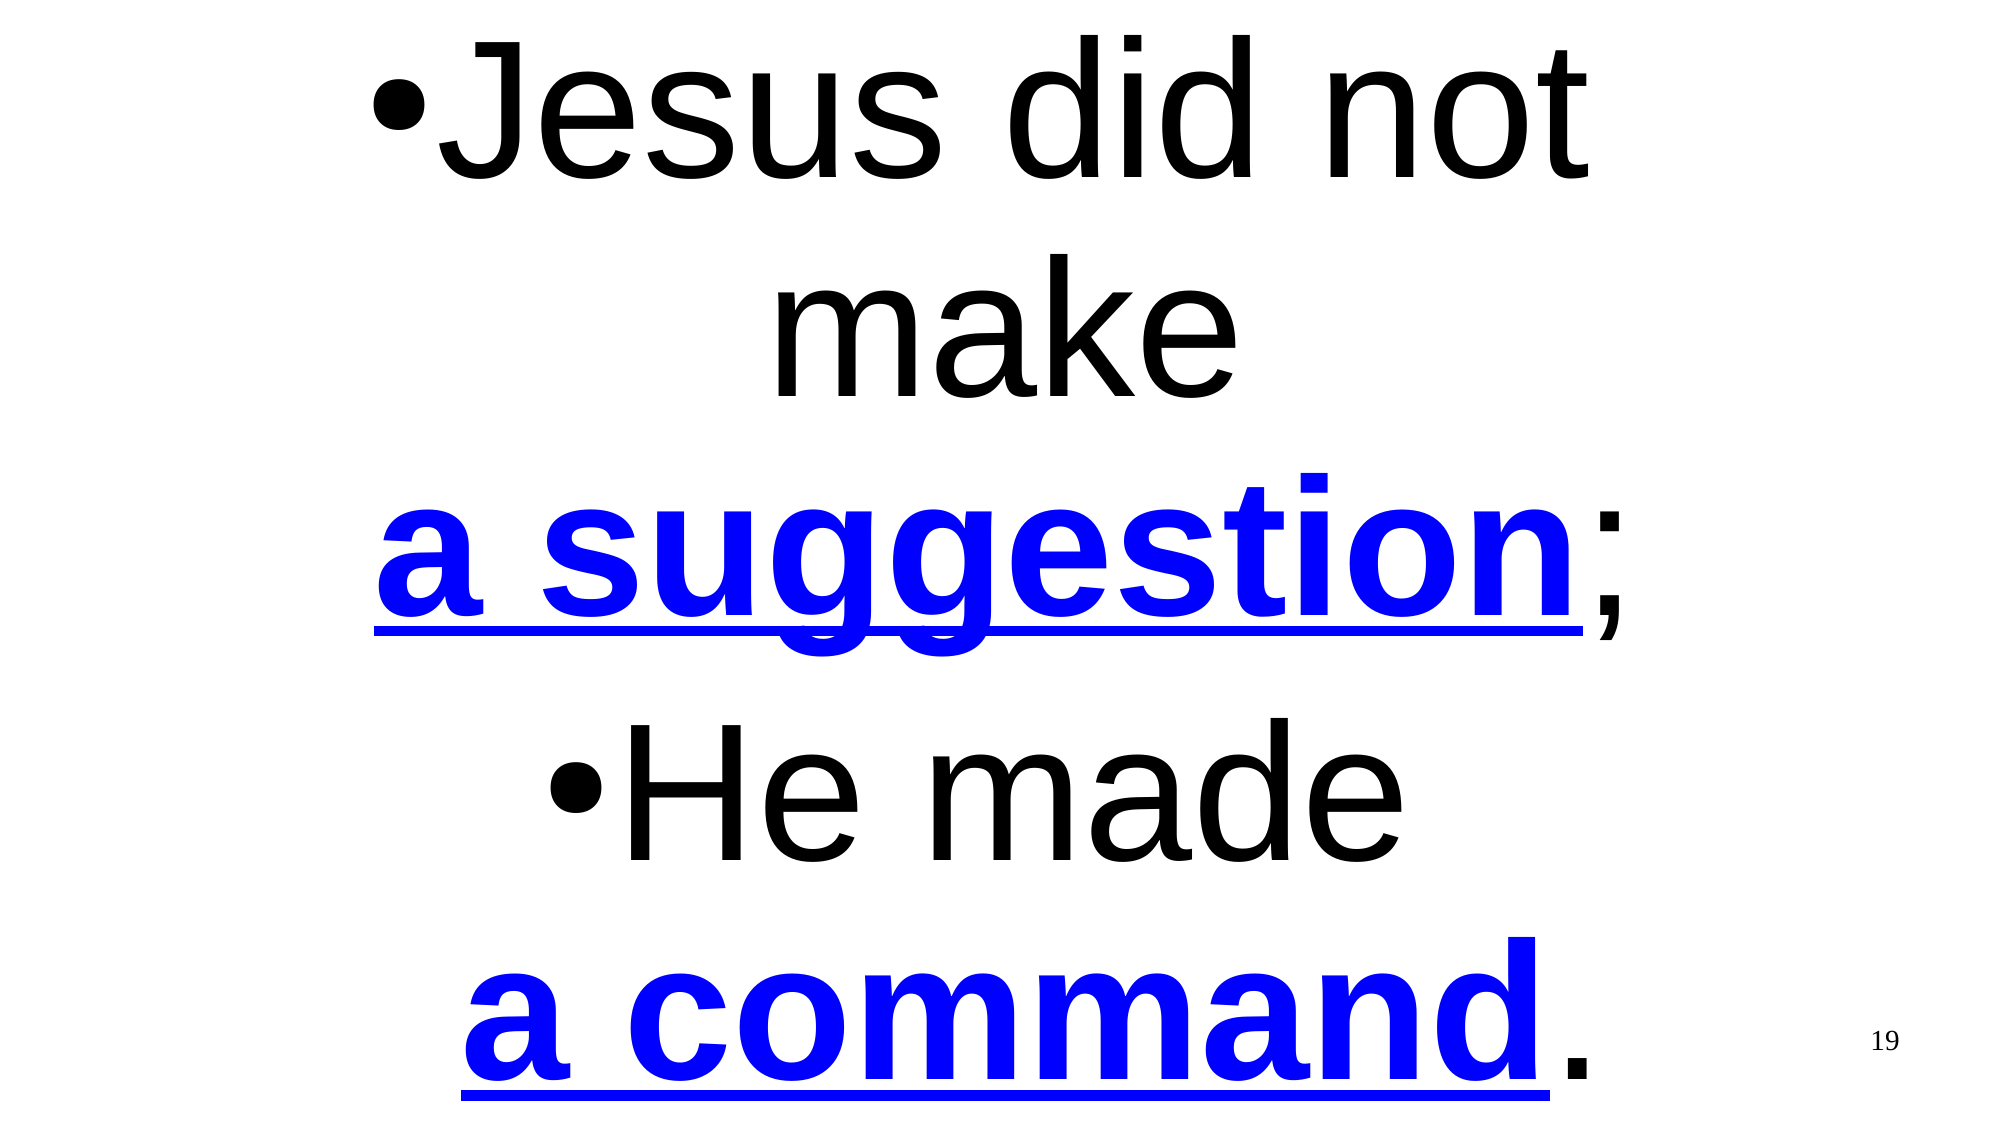

# Jesus did not make a suggestion;
He made
a command.
19